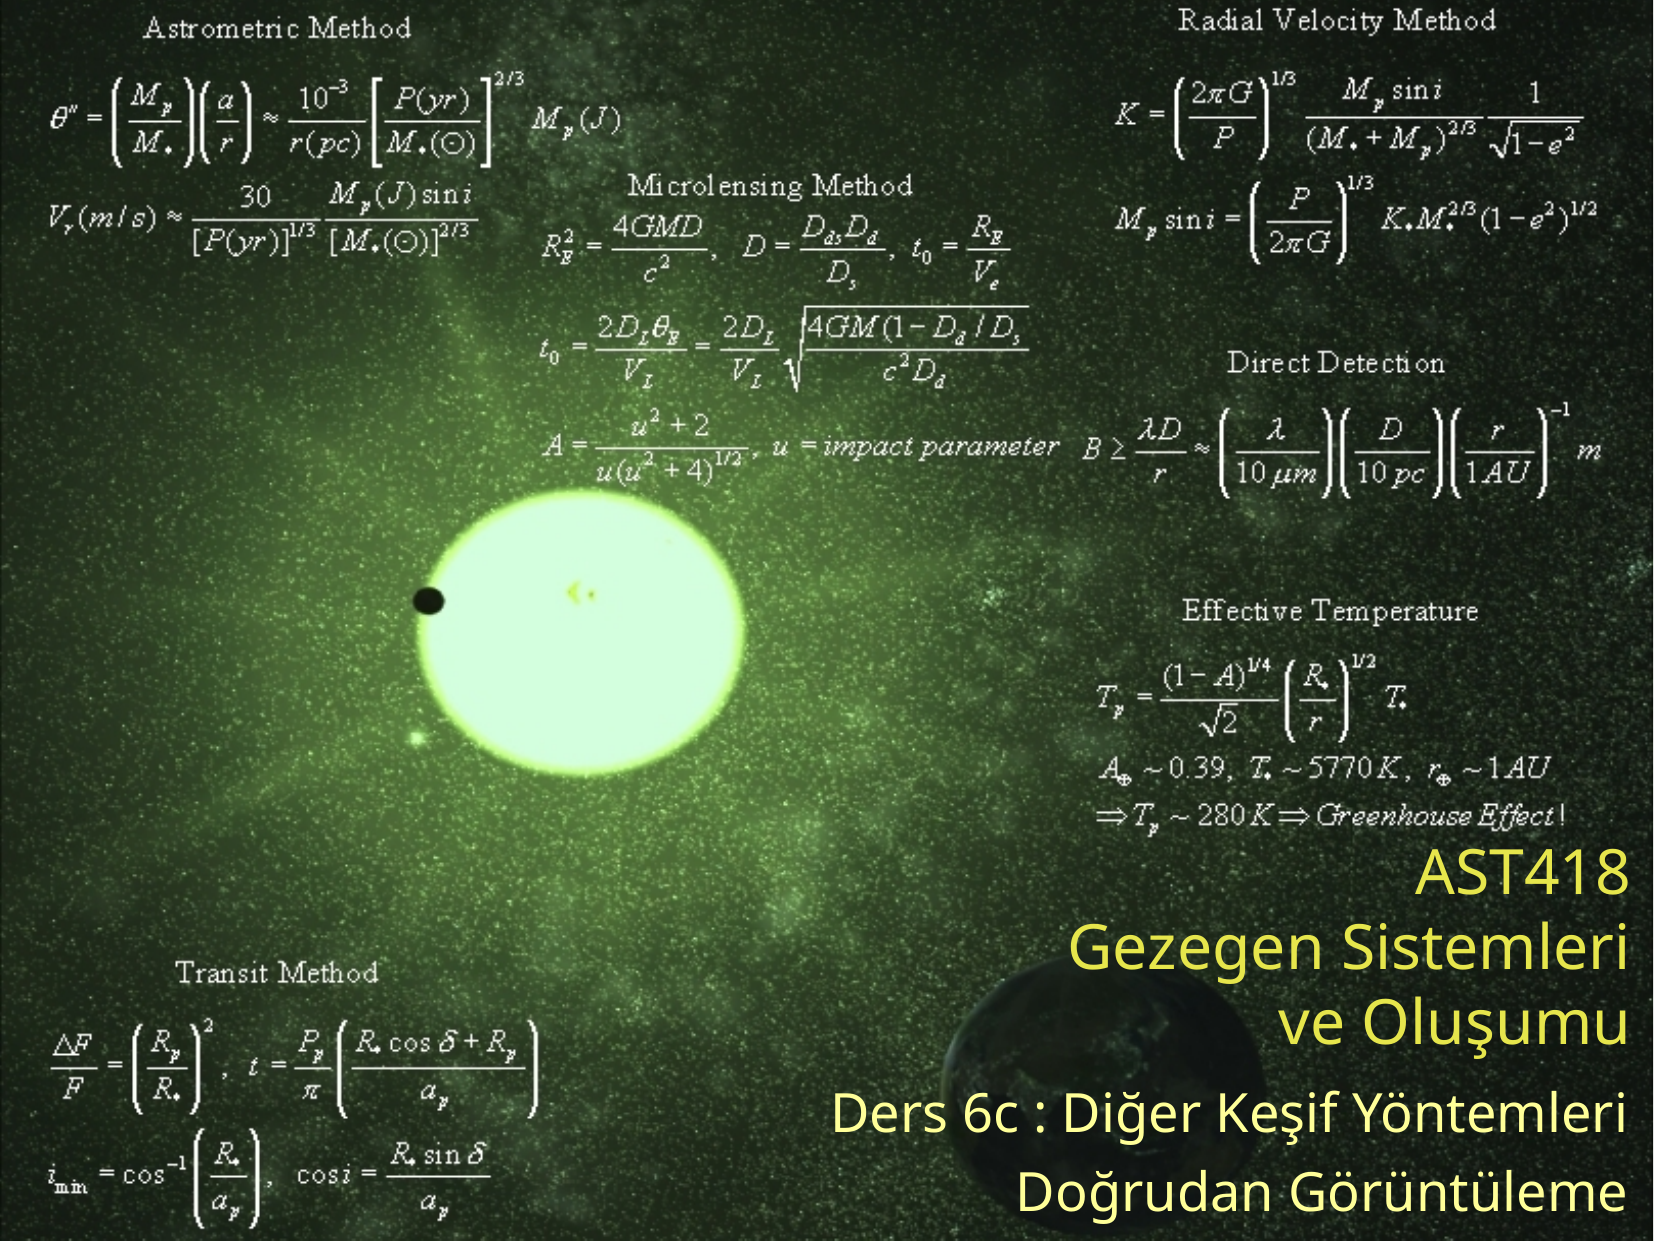

# AST418 Gezegen Sistemleri ve Oluşumu
Ders 6c : Diğer Keşif Yöntemleri
Doğrudan Görüntüleme